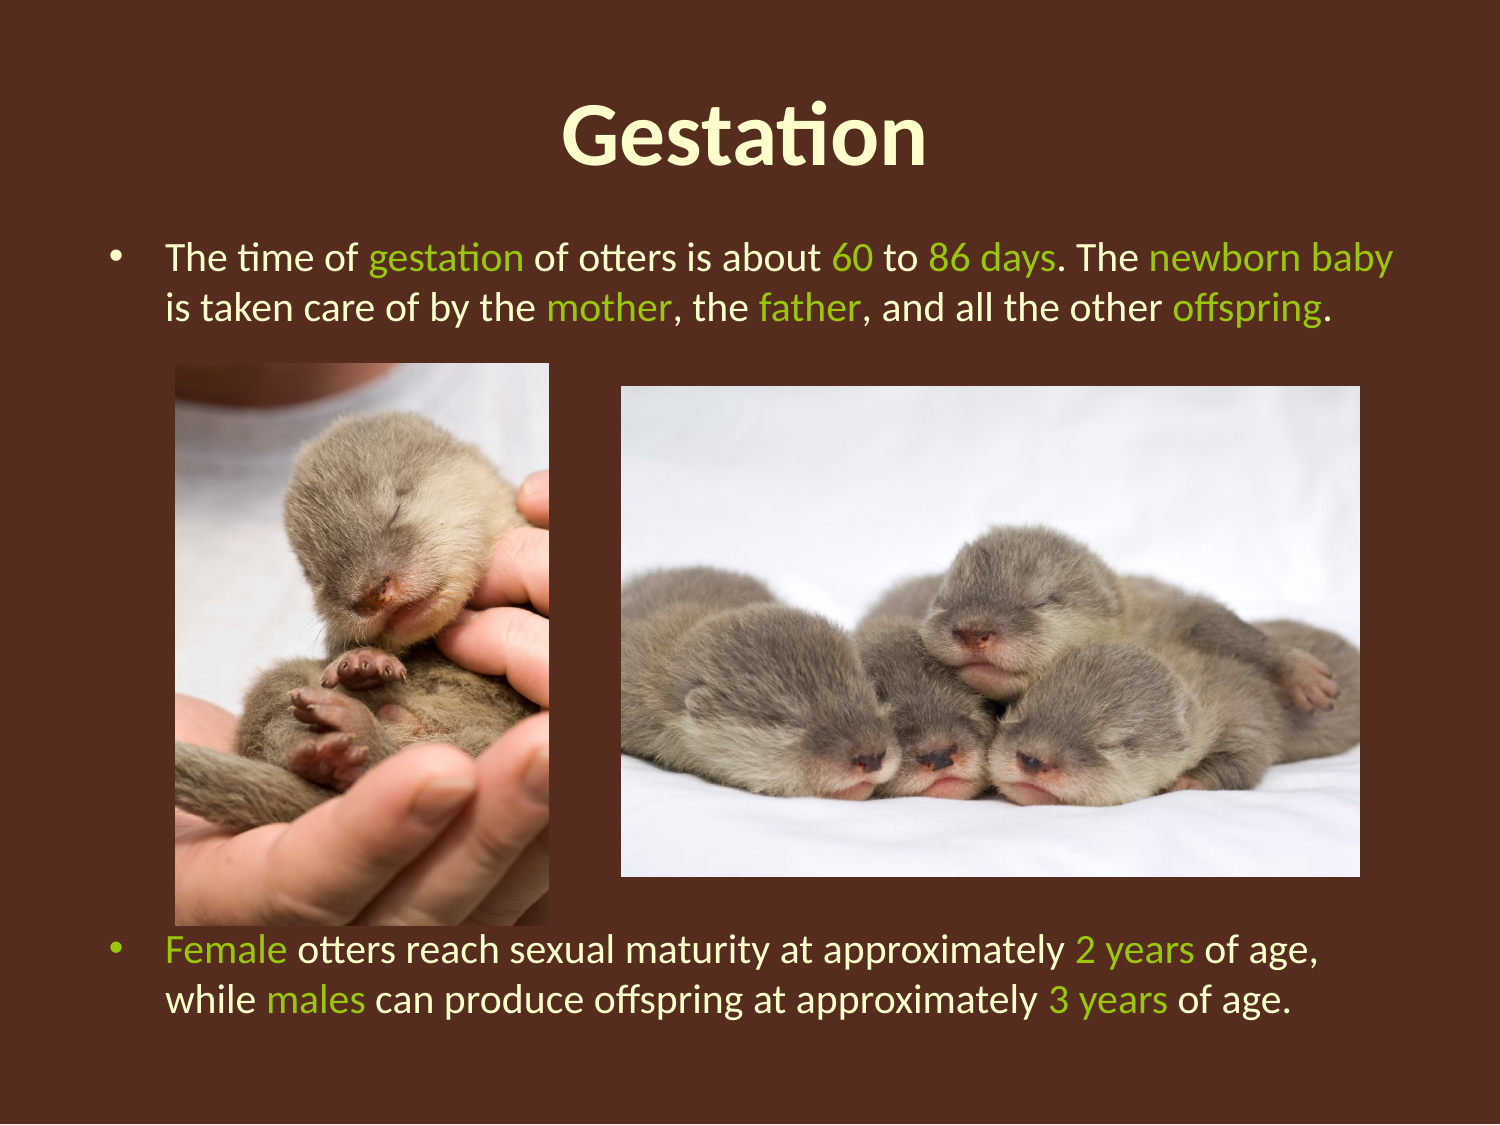

# Gestation
The time of gestation of otters is about 60 to 86 days. The newborn baby is taken care of by the mother, the father, and all the other offspring.
Female otters reach sexual maturity at approximately 2 years of age, while males can produce offspring at approximately 3 years of age.